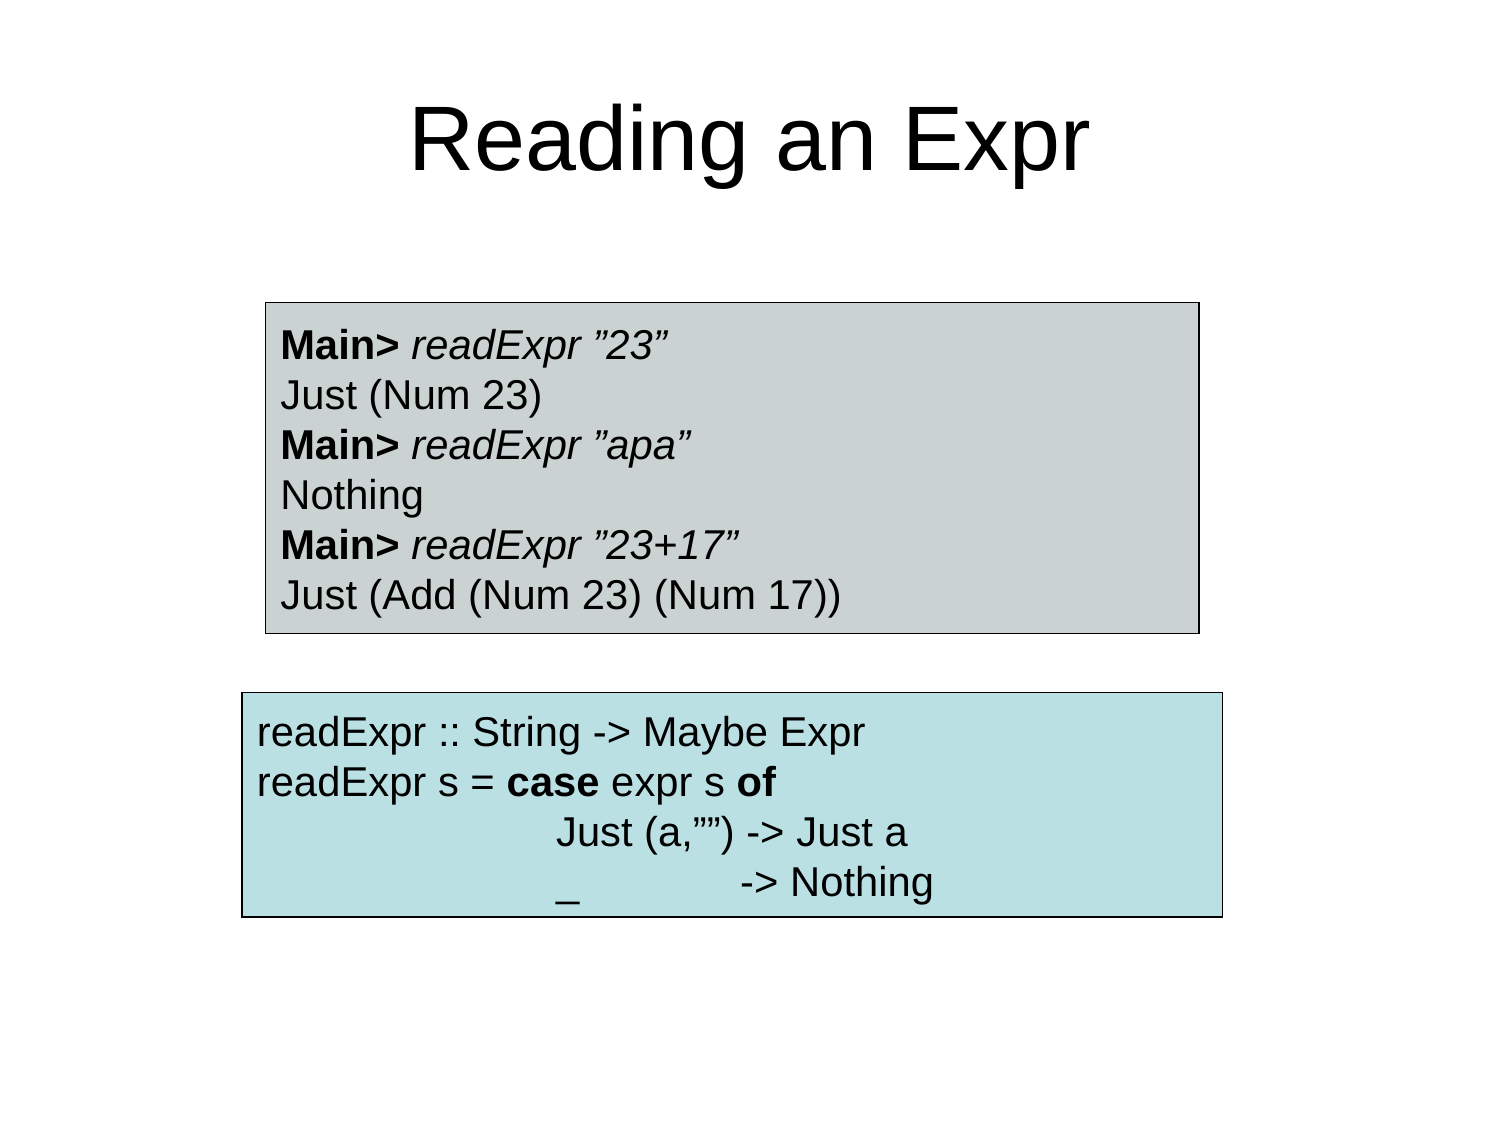

# Reading an Expr
Main> readExpr ”23”
Just (Num 23)
Main> readExpr ”apa”
Nothing
Main> readExpr ”23+17”
Just (Add (Num 23) (Num 17))
readExpr :: String -> Maybe Expr
readExpr s = case expr s of
 Just (a,””) -> Just a
 _ -> Nothing